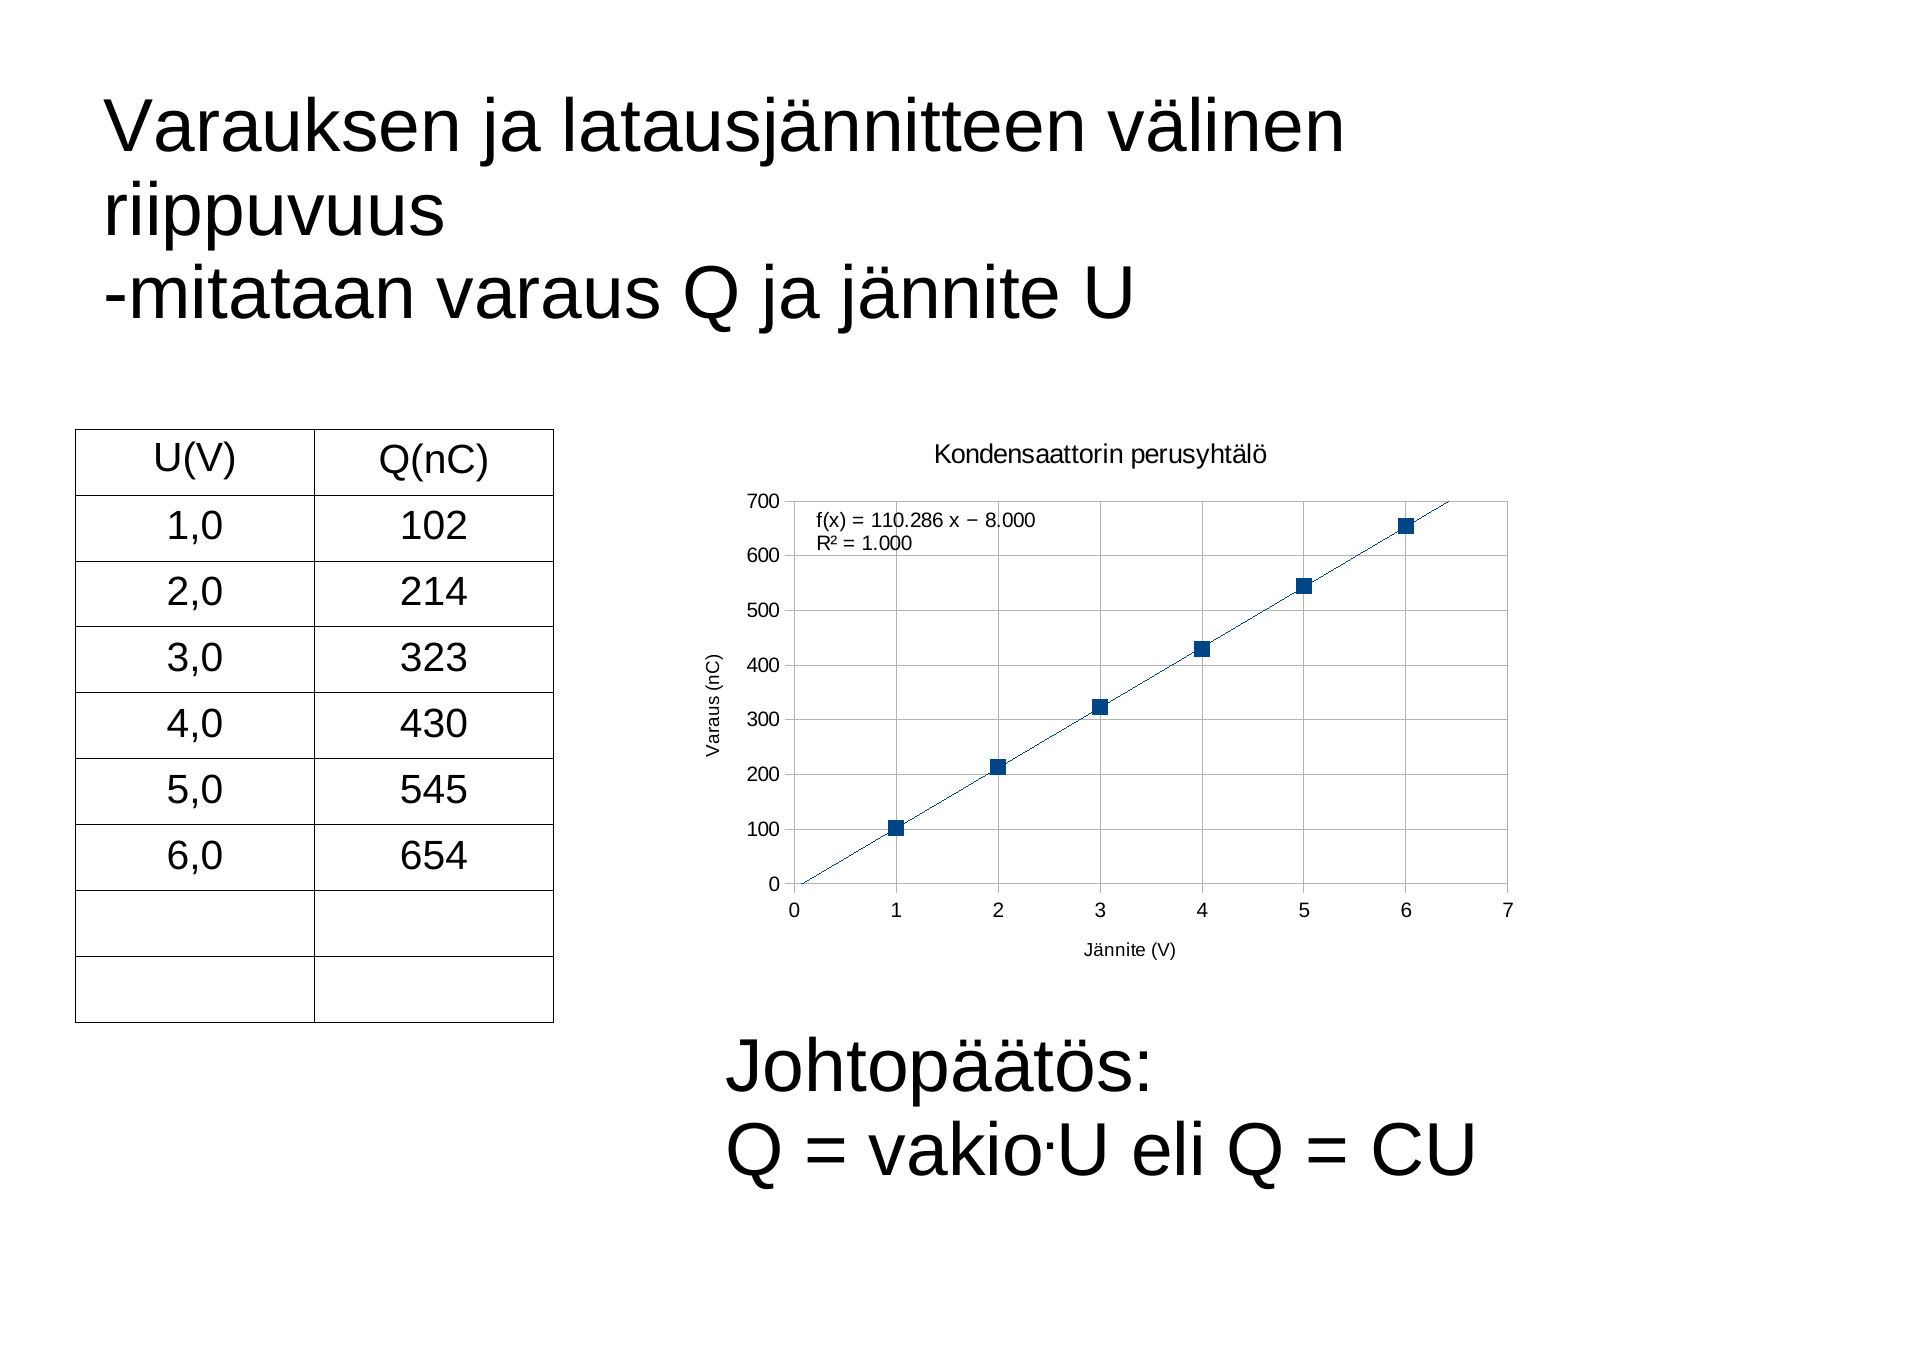

Varauksen ja latausjännitteen välinen riippuvuus
-mitataan varaus Q ja jännite U
### Chart: Kondensaattorin perusyhtälö
| Category | Sarake C |
|---|---|| U(V) | Q(nC) |
| --- | --- |
| 1,0 | 102 |
| 2,0 | 214 |
| 3,0 | 323 |
| 4,0 | 430 |
| 5,0 | 545 |
| 6,0 | 654 |
| | |
| | |
Johtopäätös:
Q = vakio.U eli Q = CU